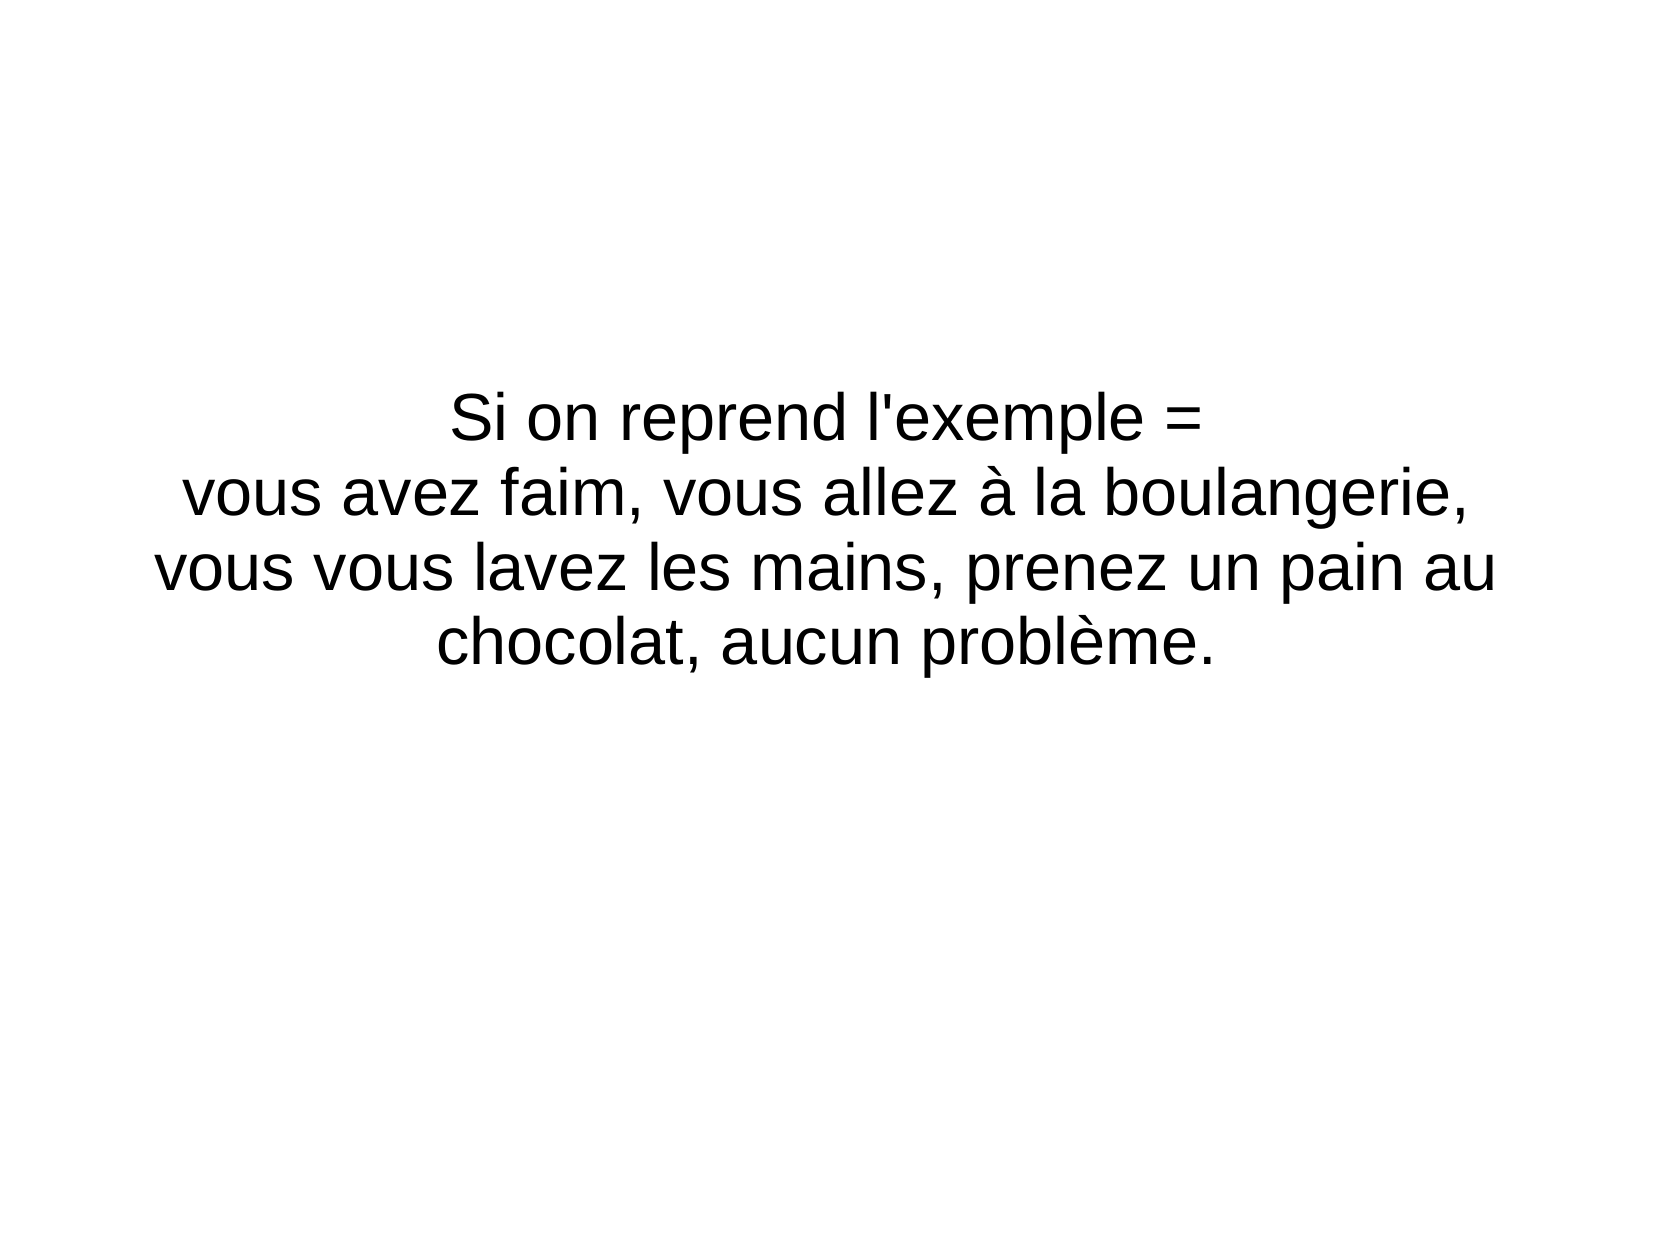

# Si on reprend l'exemple =
vous avez faim, vous allez à la boulangerie,
vous vous lavez les mains, prenez un pain au chocolat, aucun problème.